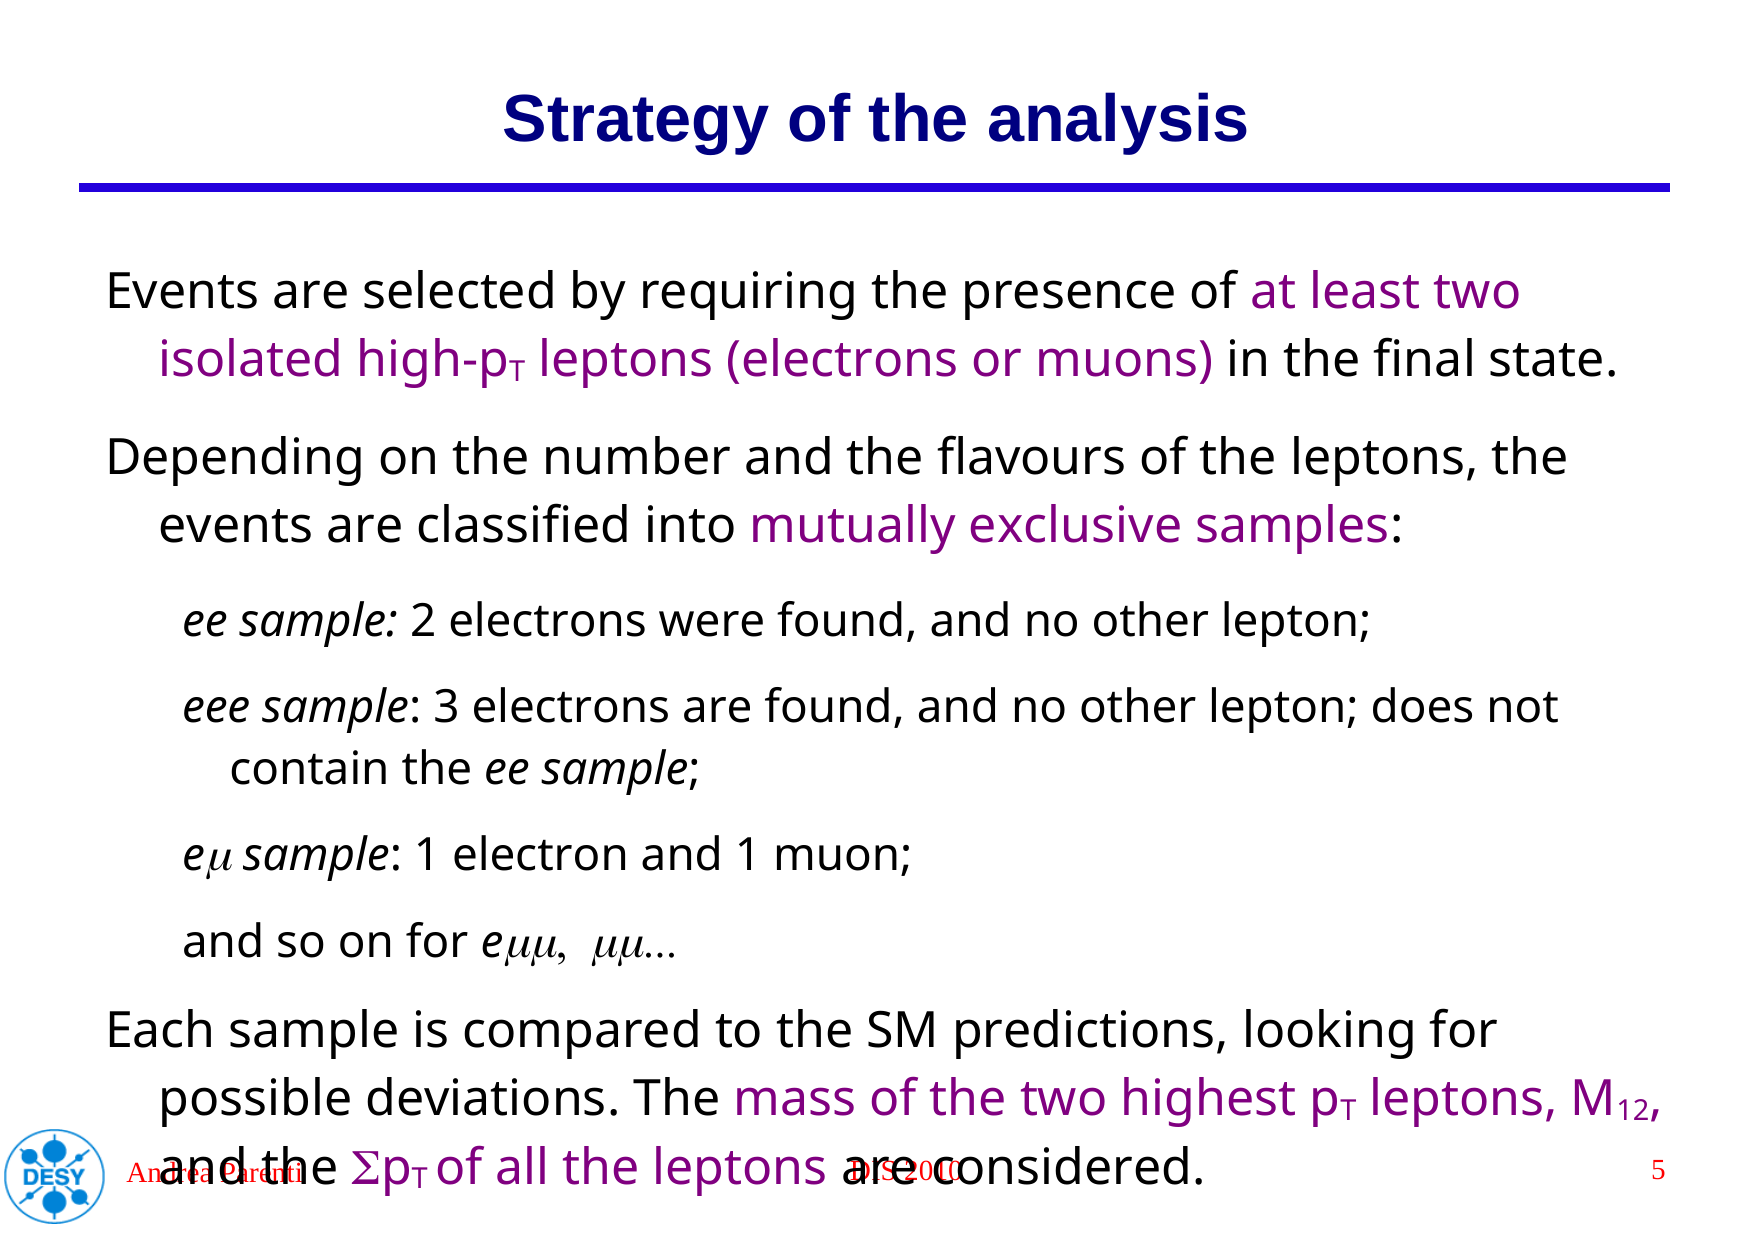

# Strategy of the analysis
Events are selected by requiring the presence of at least two isolated high-pT leptons (electrons or muons) in the final state.
Depending on the number and the flavours of the leptons, the events are classified into mutually exclusive samples:
ee sample: 2 electrons were found, and no other lepton;
eee sample: 3 electrons are found, and no other lepton; does not contain the ee sample;
em sample: 1 electron and 1 muon;
and so on for emm, mm...
Each sample is compared to the SM predictions, looking for possible deviations. The mass of the two highest pT leptons, M12, and the SpT of all the leptons are considered.
5